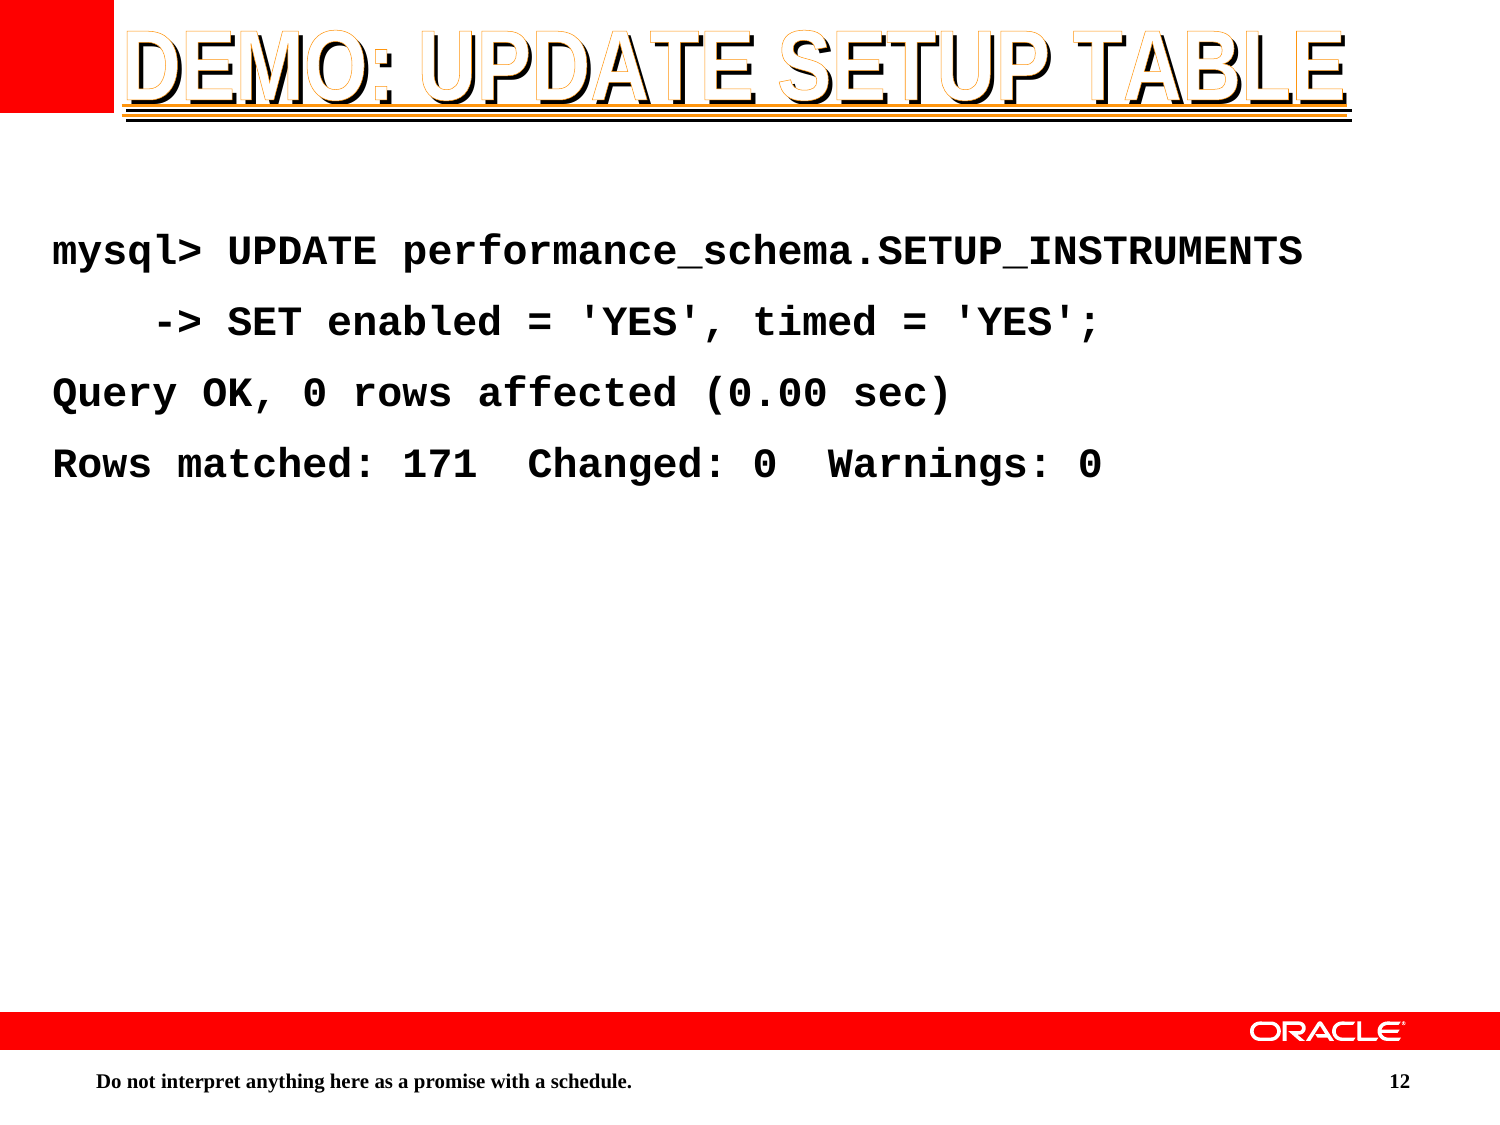

DEMO: UPDATE SETUP TABLE
mysql> UPDATE performance_schema.SETUP_INSTRUMENTS
 -> SET enabled = 'YES', timed = 'YES';
Query OK, 0 rows affected (0.00 sec)
Rows matched: 171 Changed: 0 Warnings: 0